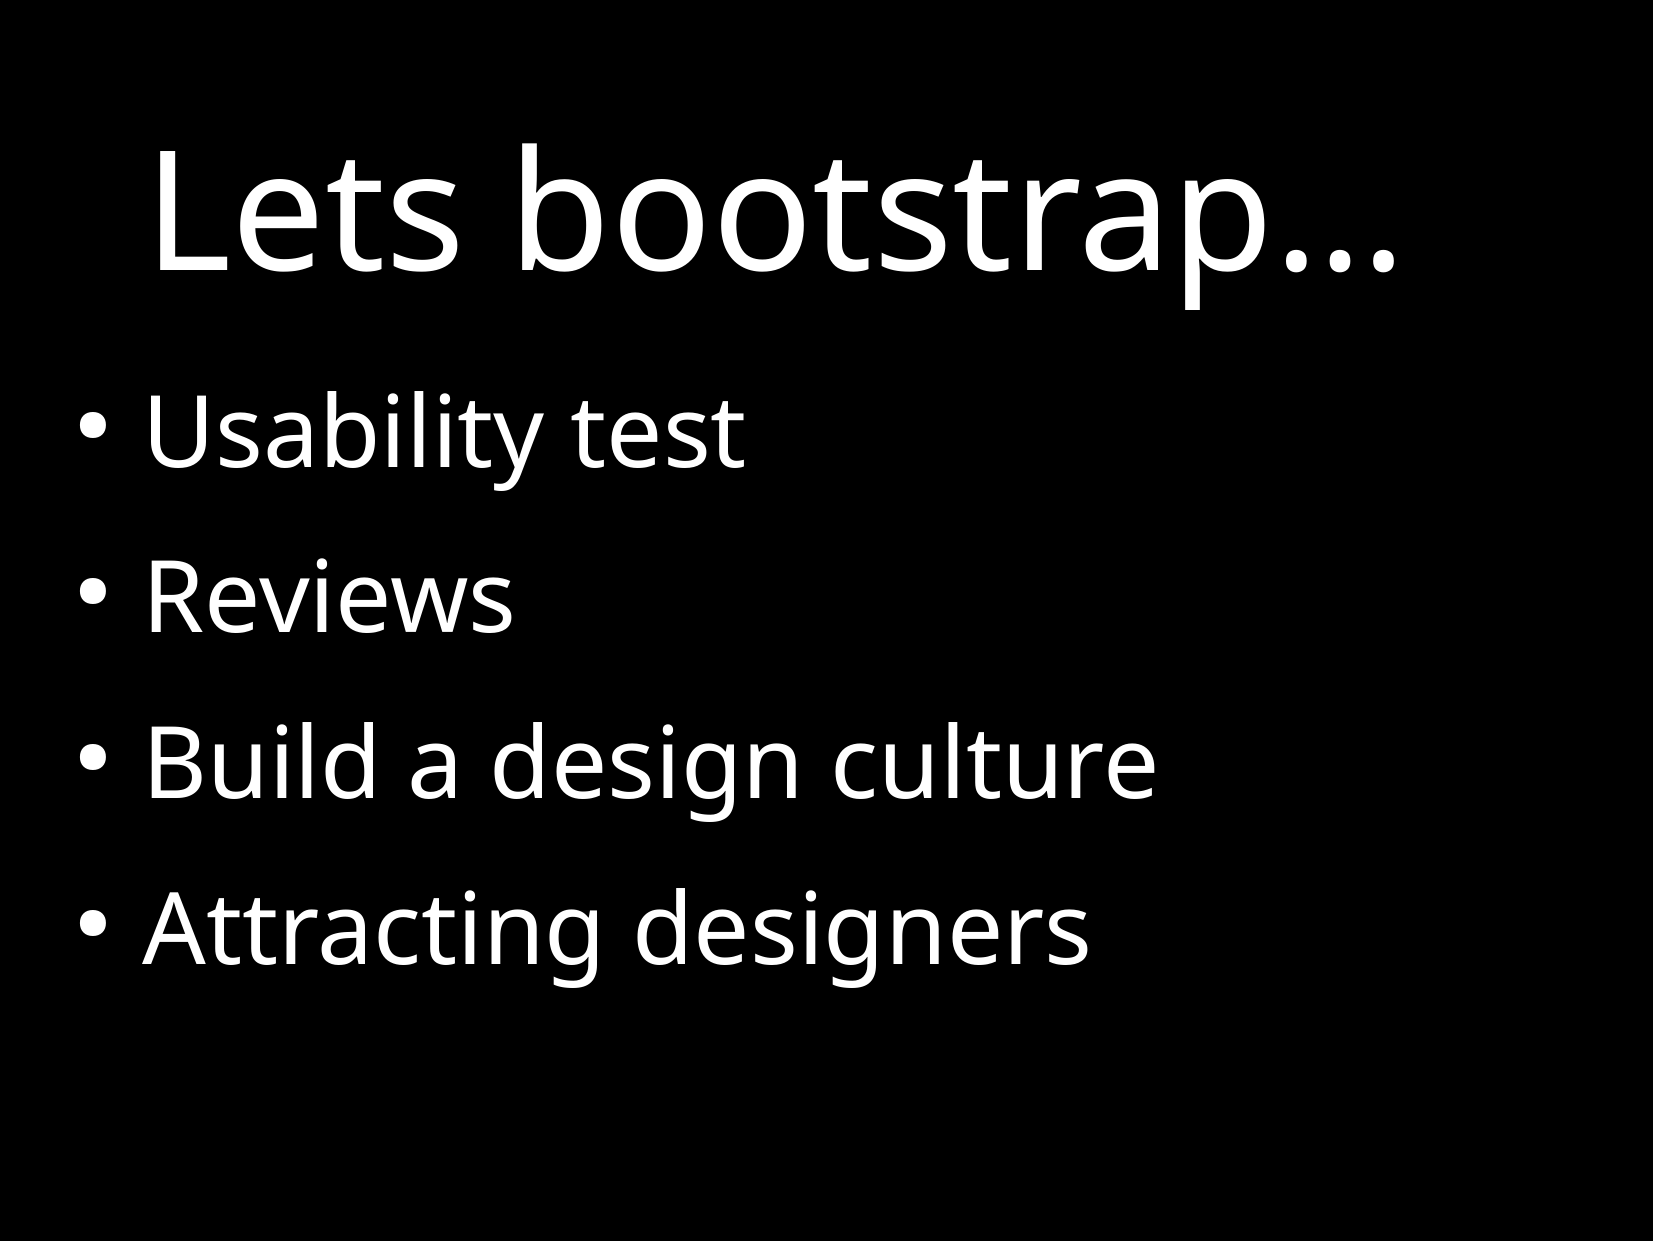

# Lets bootstrap…
Usability test
Reviews
Build a design culture
Attracting designers